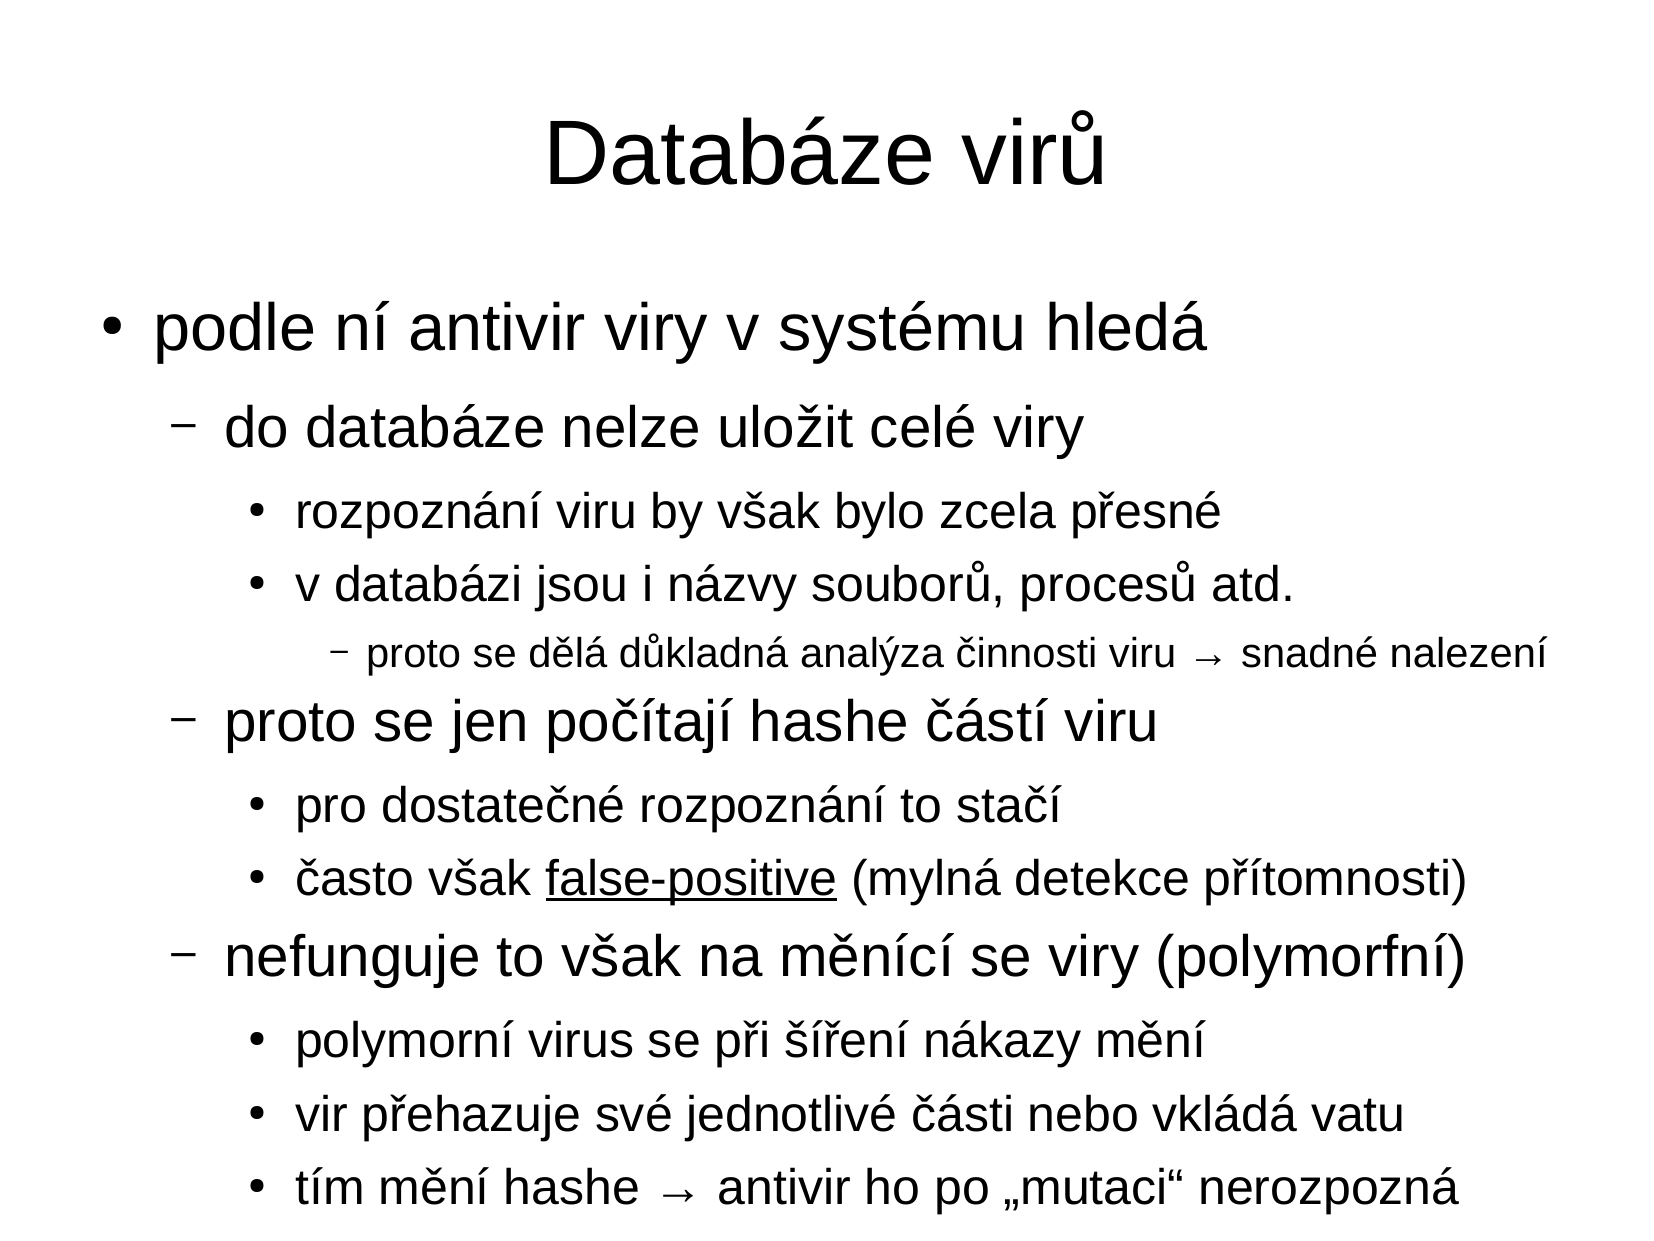

# Databáze virů
podle ní antivir viry v systému hledá
do databáze nelze uložit celé viry
rozpoznání viru by však bylo zcela přesné
v databázi jsou i názvy souborů, procesů atd.
proto se dělá důkladná analýza činnosti viru → snadné nalezení
proto se jen počítají hashe částí viru
pro dostatečné rozpoznání to stačí
často však false-positive (mylná detekce přítomnosti)
nefunguje to však na měnící se viry (polymorfní)
polymorní virus se při šíření nákazy mění
vir přehazuje své jednotlivé části nebo vkládá vatu
tím mění hashe → antivir ho po „mutaci“ nerozpozná